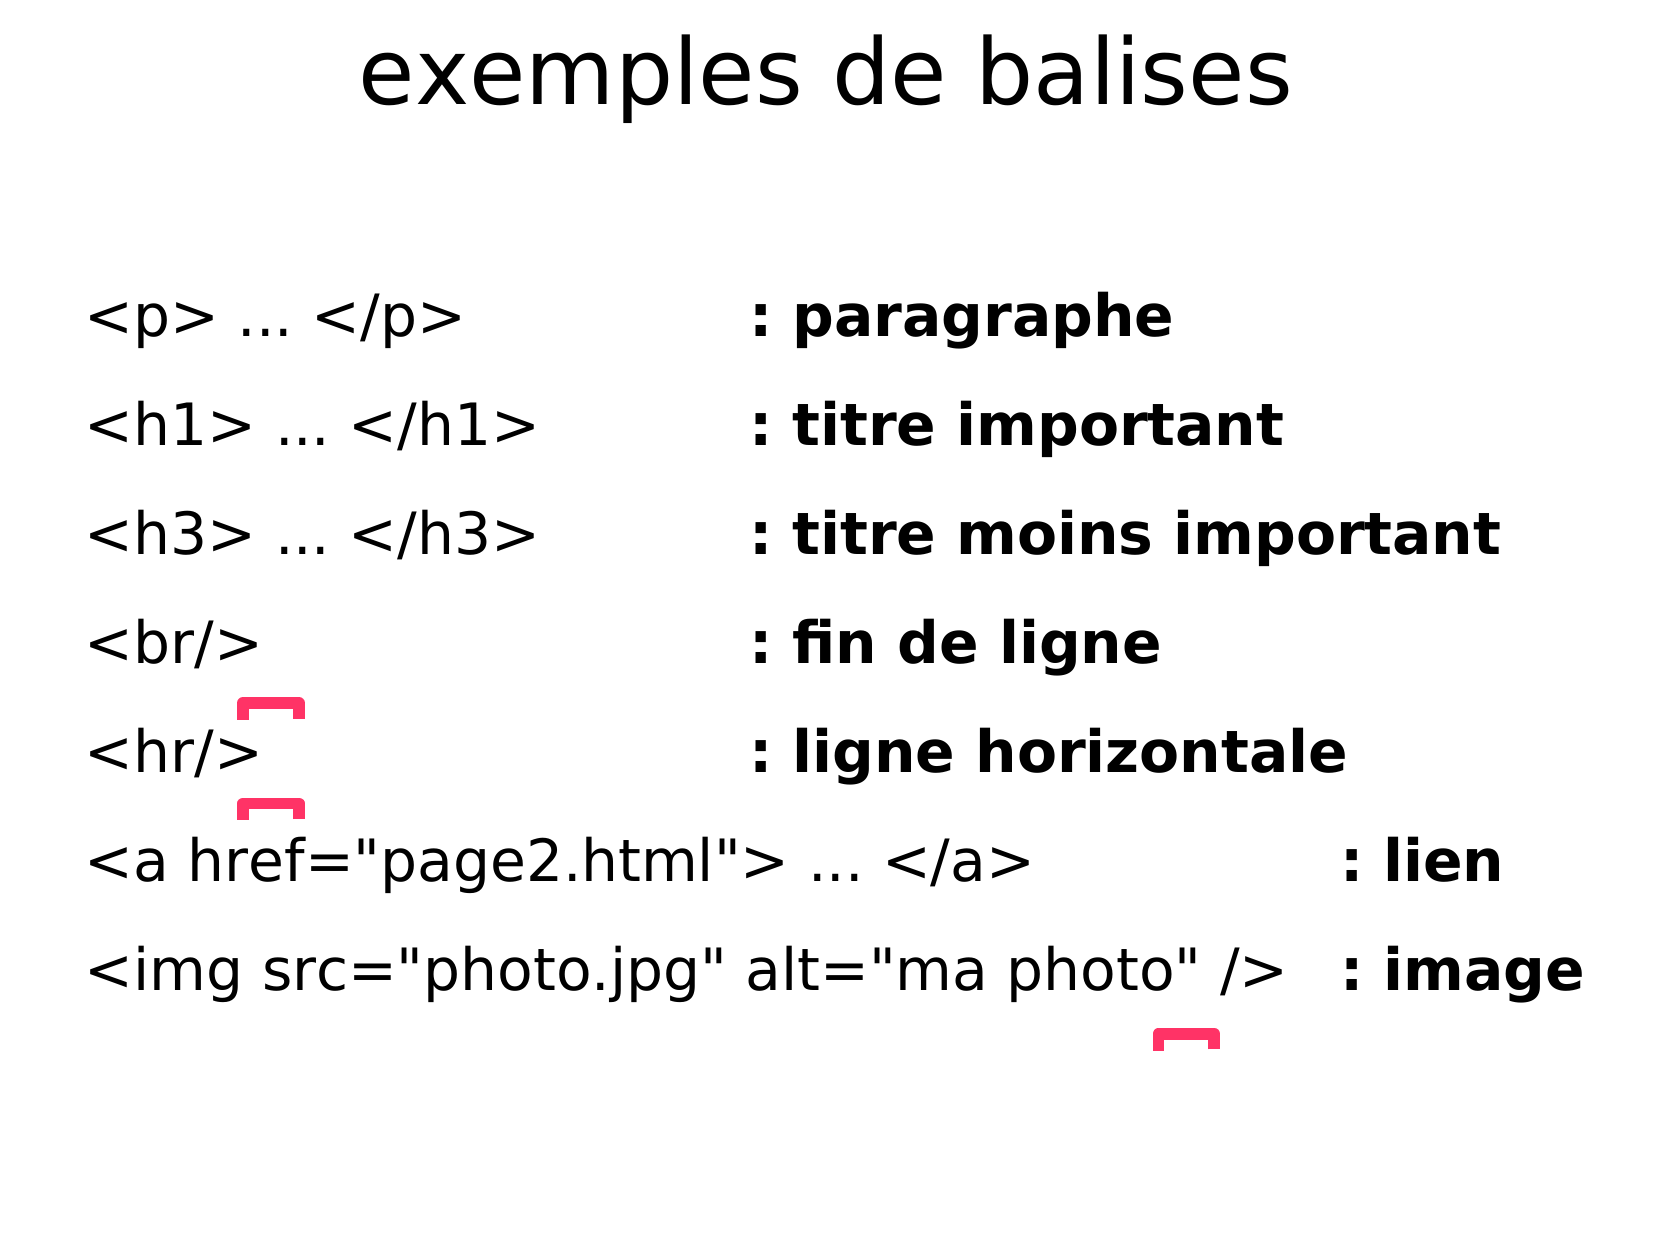

# exemples de balises
<p> ... </p> 				: paragraphe
<h1> ... </h1> 			: titre important
<h3> ... </h3>			: titre moins important
<br/> 							: fin de ligne
<hr/> 							: ligne horizontale
<a href="page2.html"> ... </a> 				: lien
<img src="photo.jpg" alt="ma photo" /> 	: image